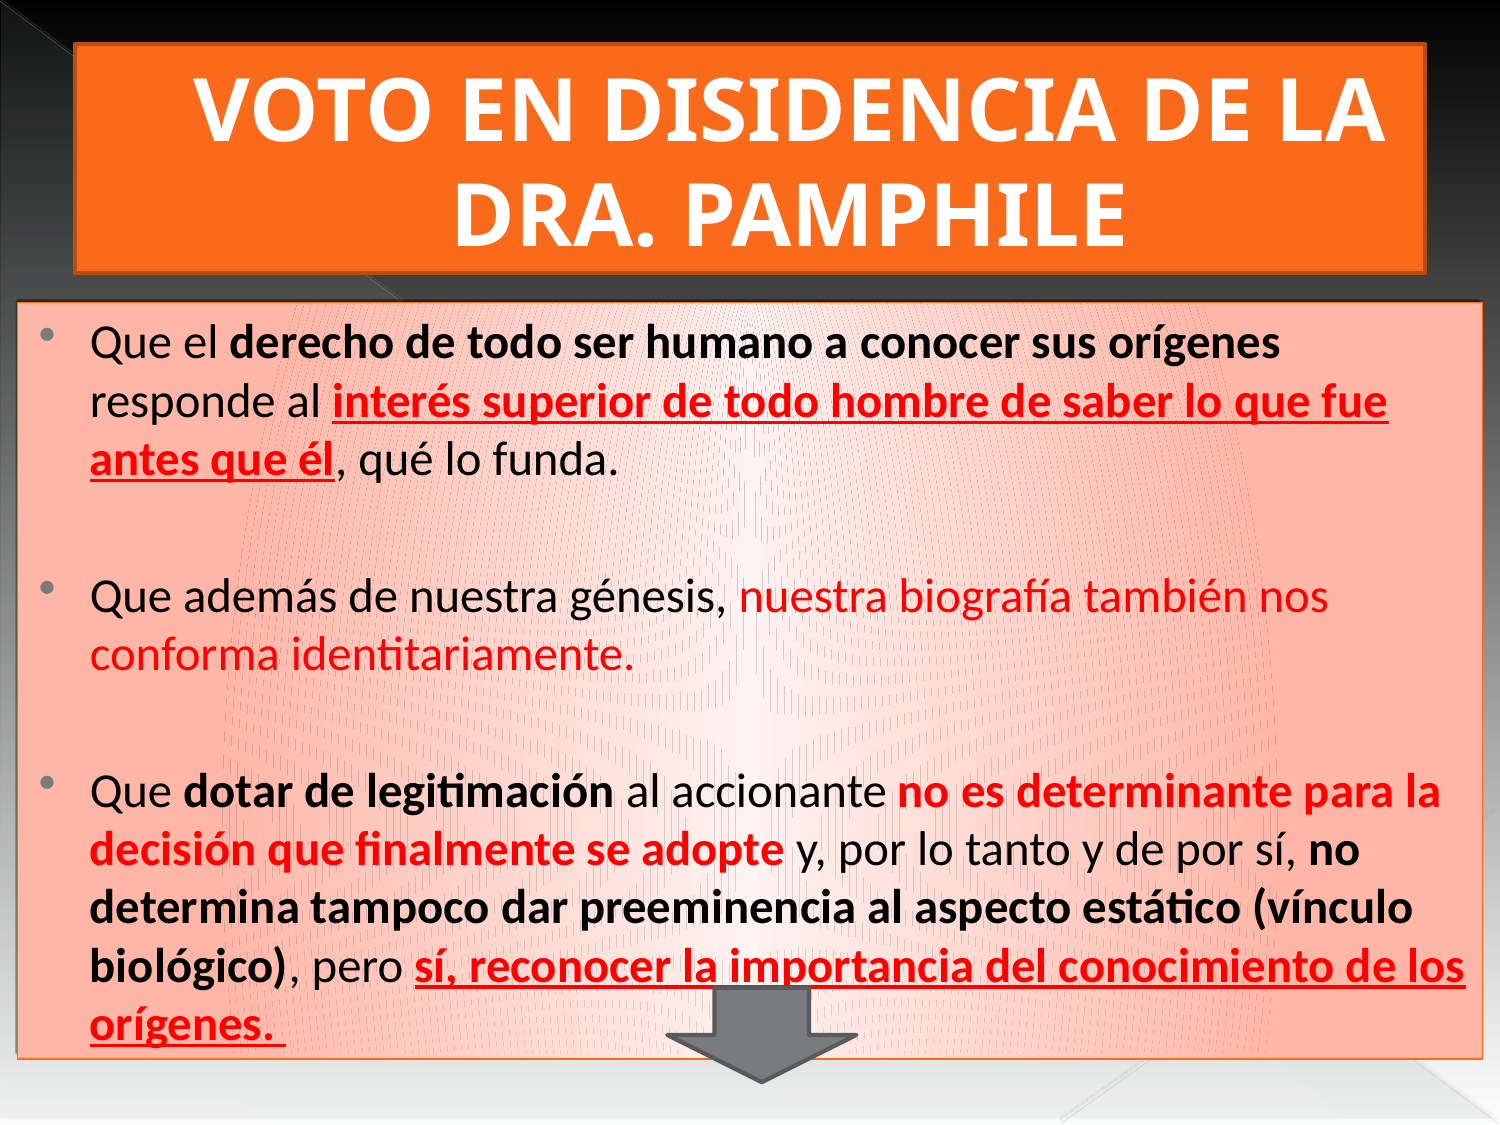

# VOTO EN DISIDENCIA DE LA DRA. PAMPHILE
Que el derecho de todo ser humano a conocer sus orígenes responde al interés superior de todo hombre de saber lo que fue antes que él, qué lo funda.
Que además de nuestra génesis, nuestra biografía también nos conforma identitariamente.
Que dotar de legitimación al accionante no es determinante para la decisión que finalmente se adopte y, por lo tanto y de por sí, no determina tampoco dar preeminencia al aspecto estático (vínculo biológico), pero sí, reconocer la importancia del conocimiento de los orígenes.